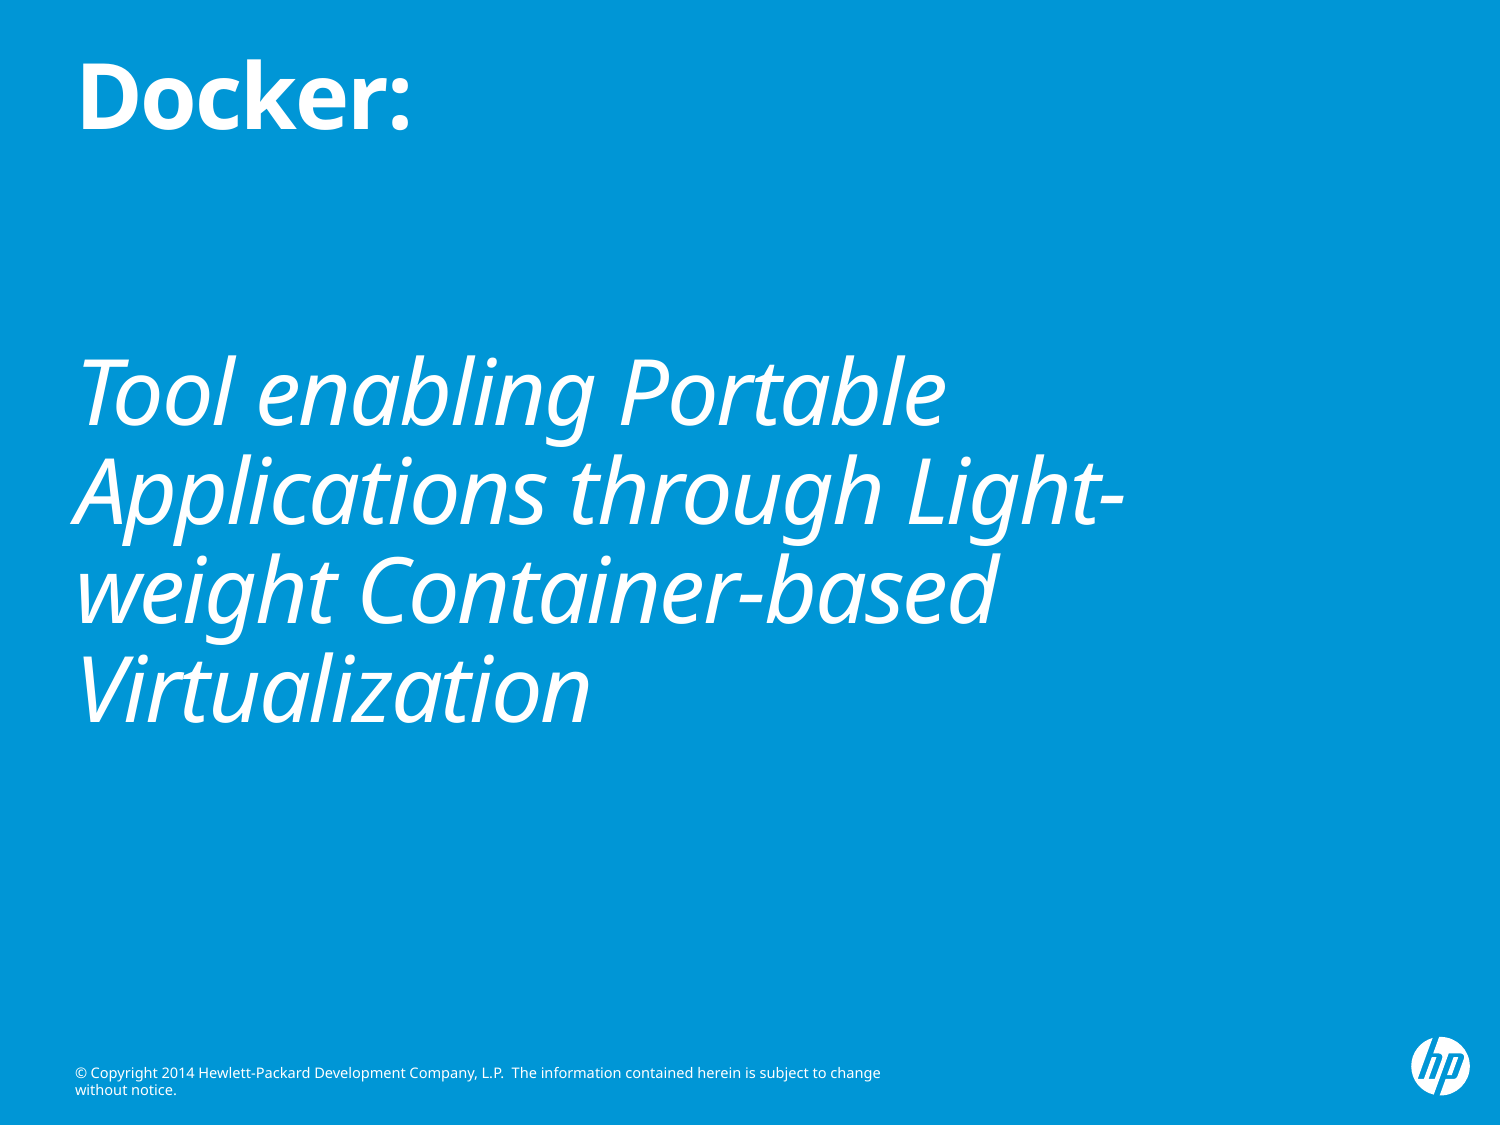

# Docker: Tool enabling Portable Applications through Light-weight Container-based Virtualization